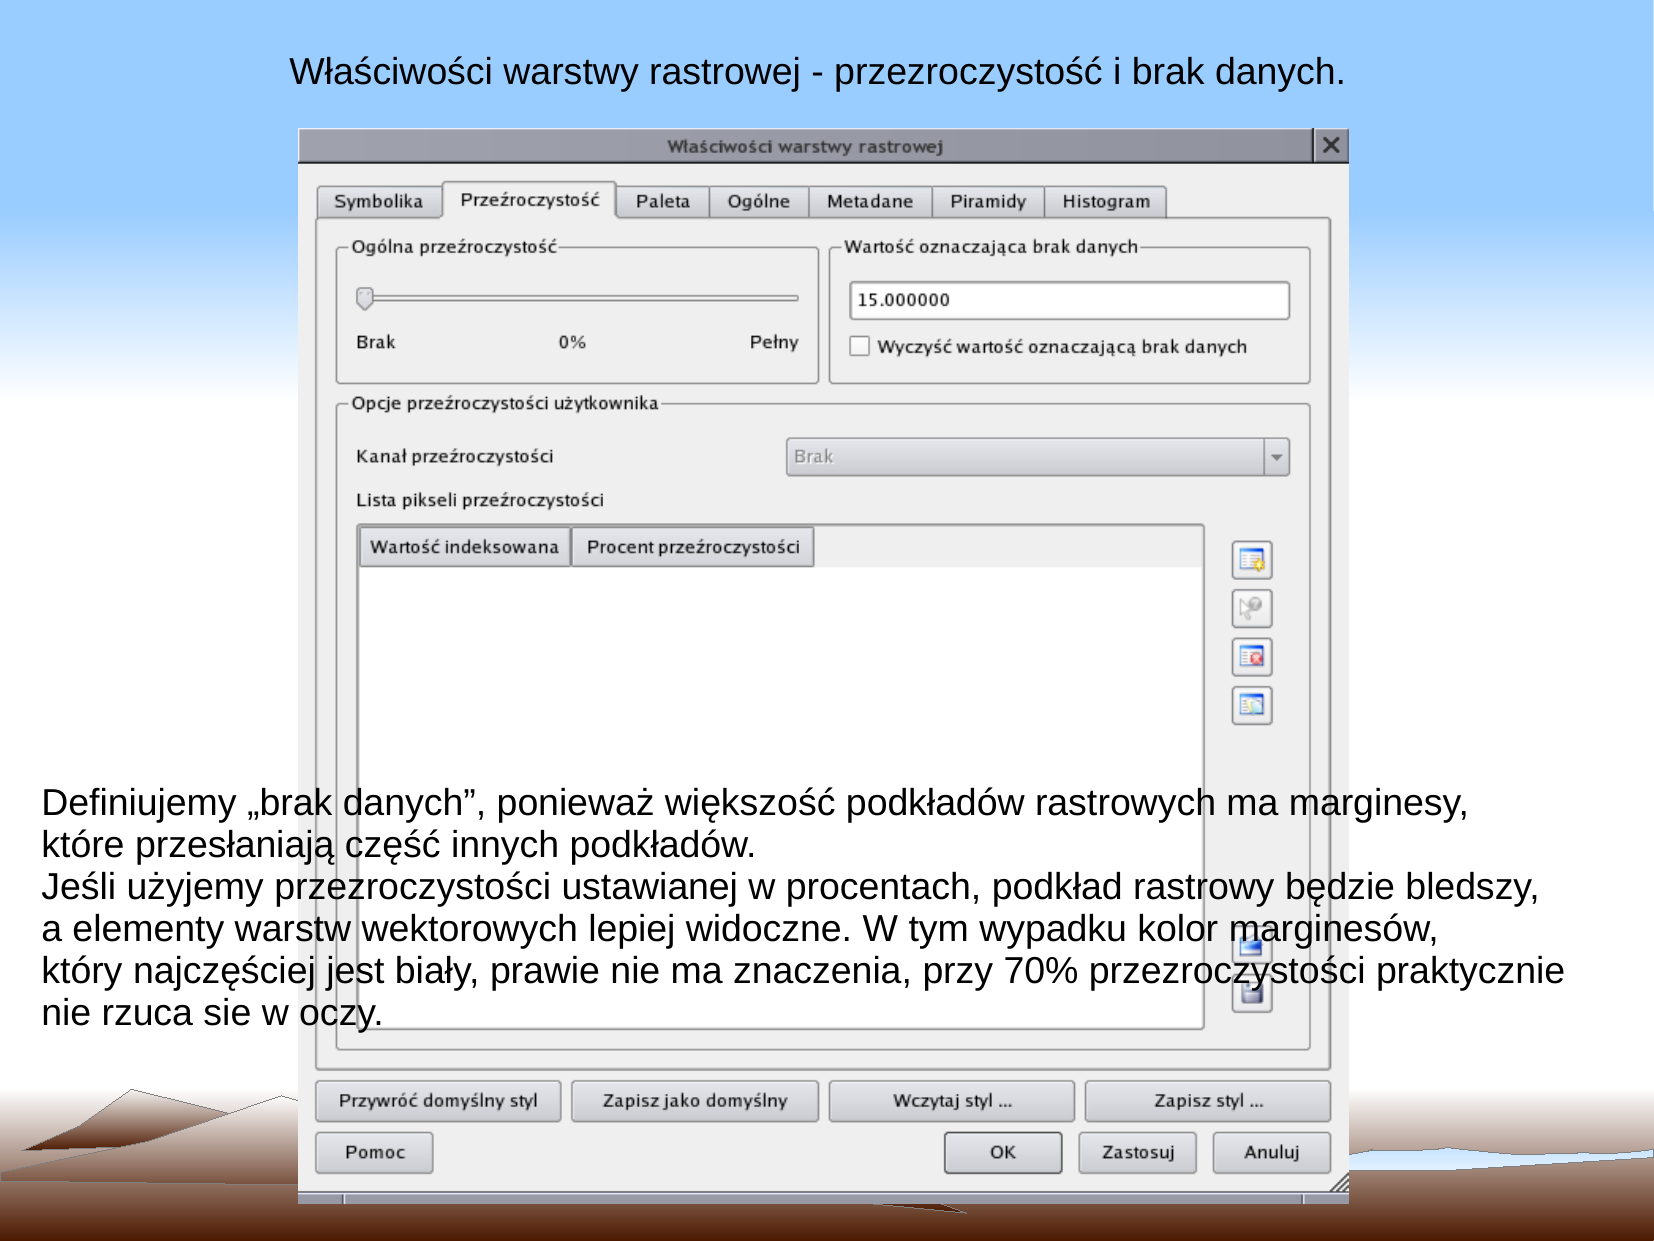

Właściwości warstwy rastrowej - przezroczystość i brak danych.
Definiujemy „brak danych”, ponieważ większość podkładów rastrowych ma marginesy,
które przesłaniają część innych podkładów.
Jeśli użyjemy przezroczystości ustawianej w procentach, podkład rastrowy będzie bledszy,
a elementy warstw wektorowych lepiej widoczne. W tym wypadku kolor marginesów,
który najczęściej jest biały, prawie nie ma znaczenia, przy 70% przezroczystości praktycznie
nie rzuca sie w oczy.